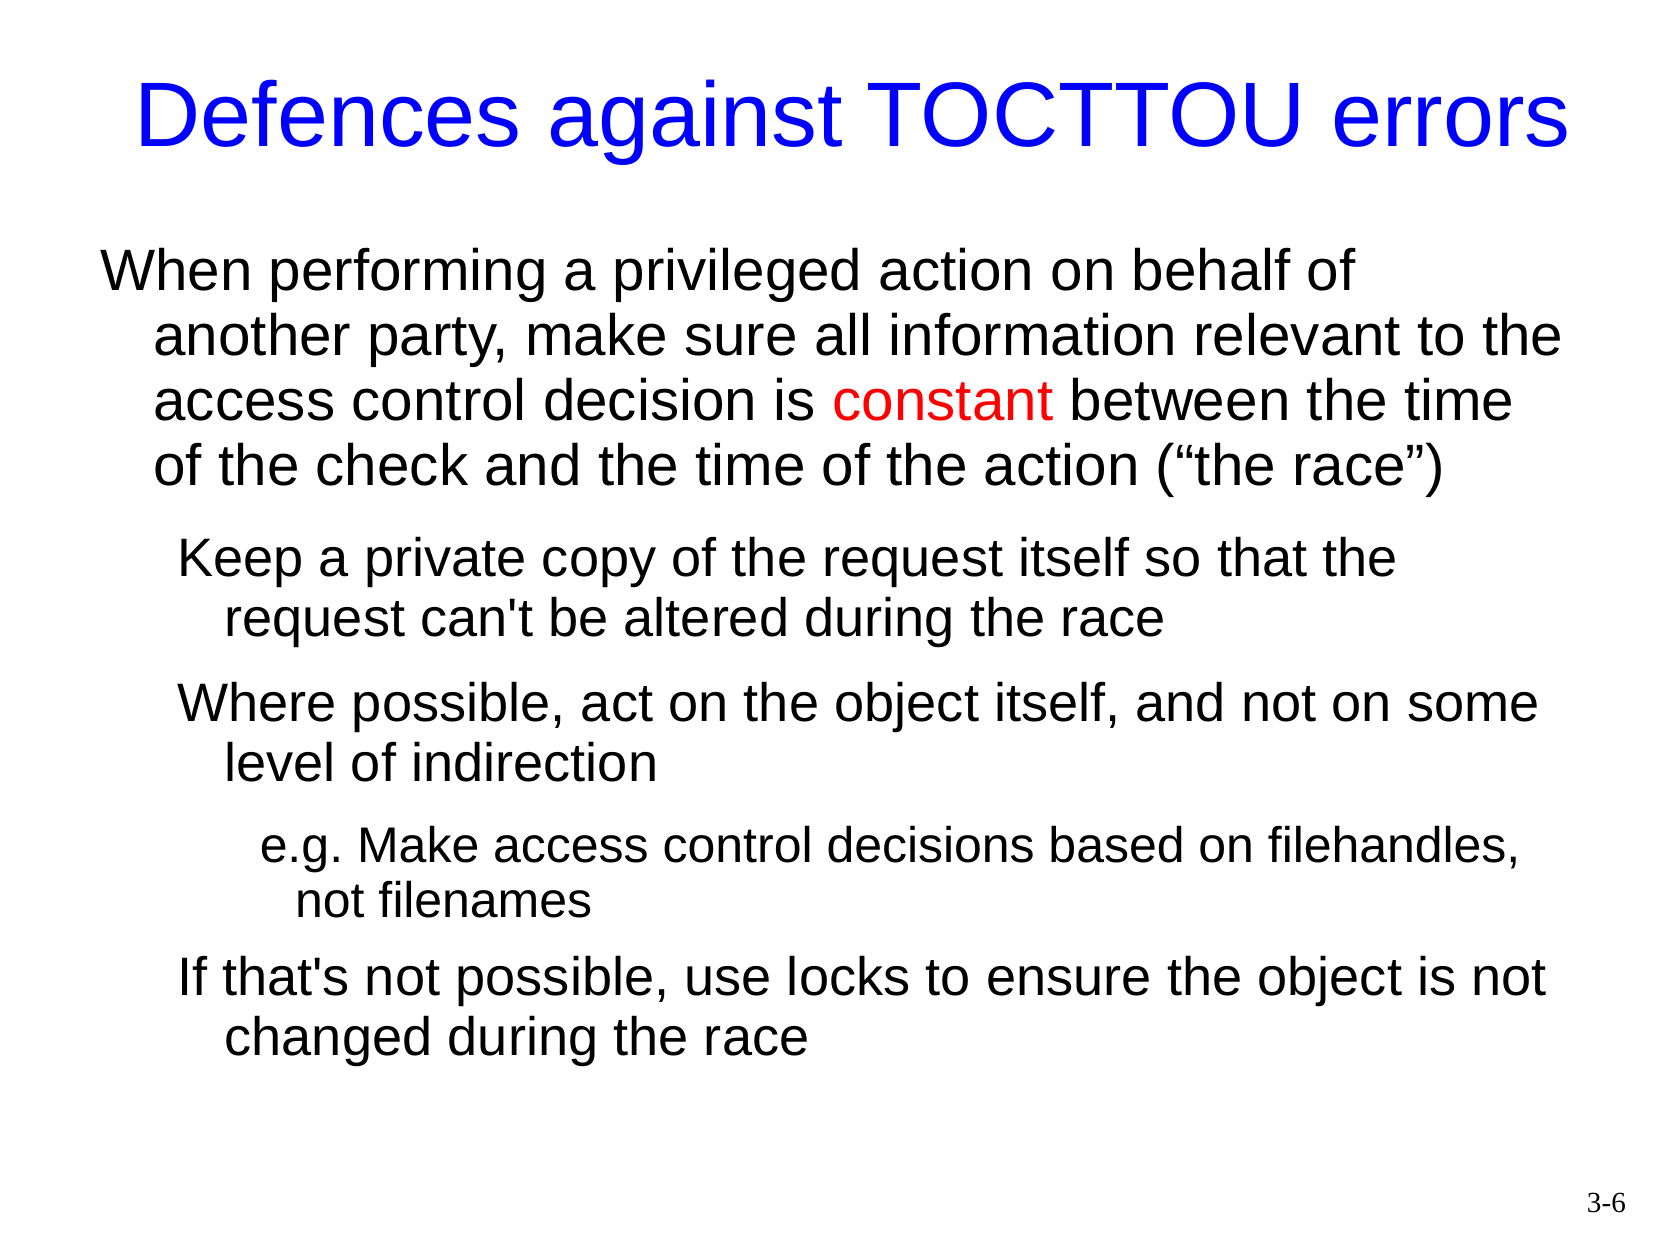

# Defences against TOCTTOU errors
When performing a privileged action on behalf of another party, make sure all information relevant to the access control decision is constant between the time of the check and the time of the action (“the race”)
Keep a private copy of the request itself so that the request can't be altered during the race
Where possible, act on the object itself, and not on some level of indirection
e.g. Make access control decisions based on filehandles, not filenames
If that's not possible, use locks to ensure the object is not changed during the race